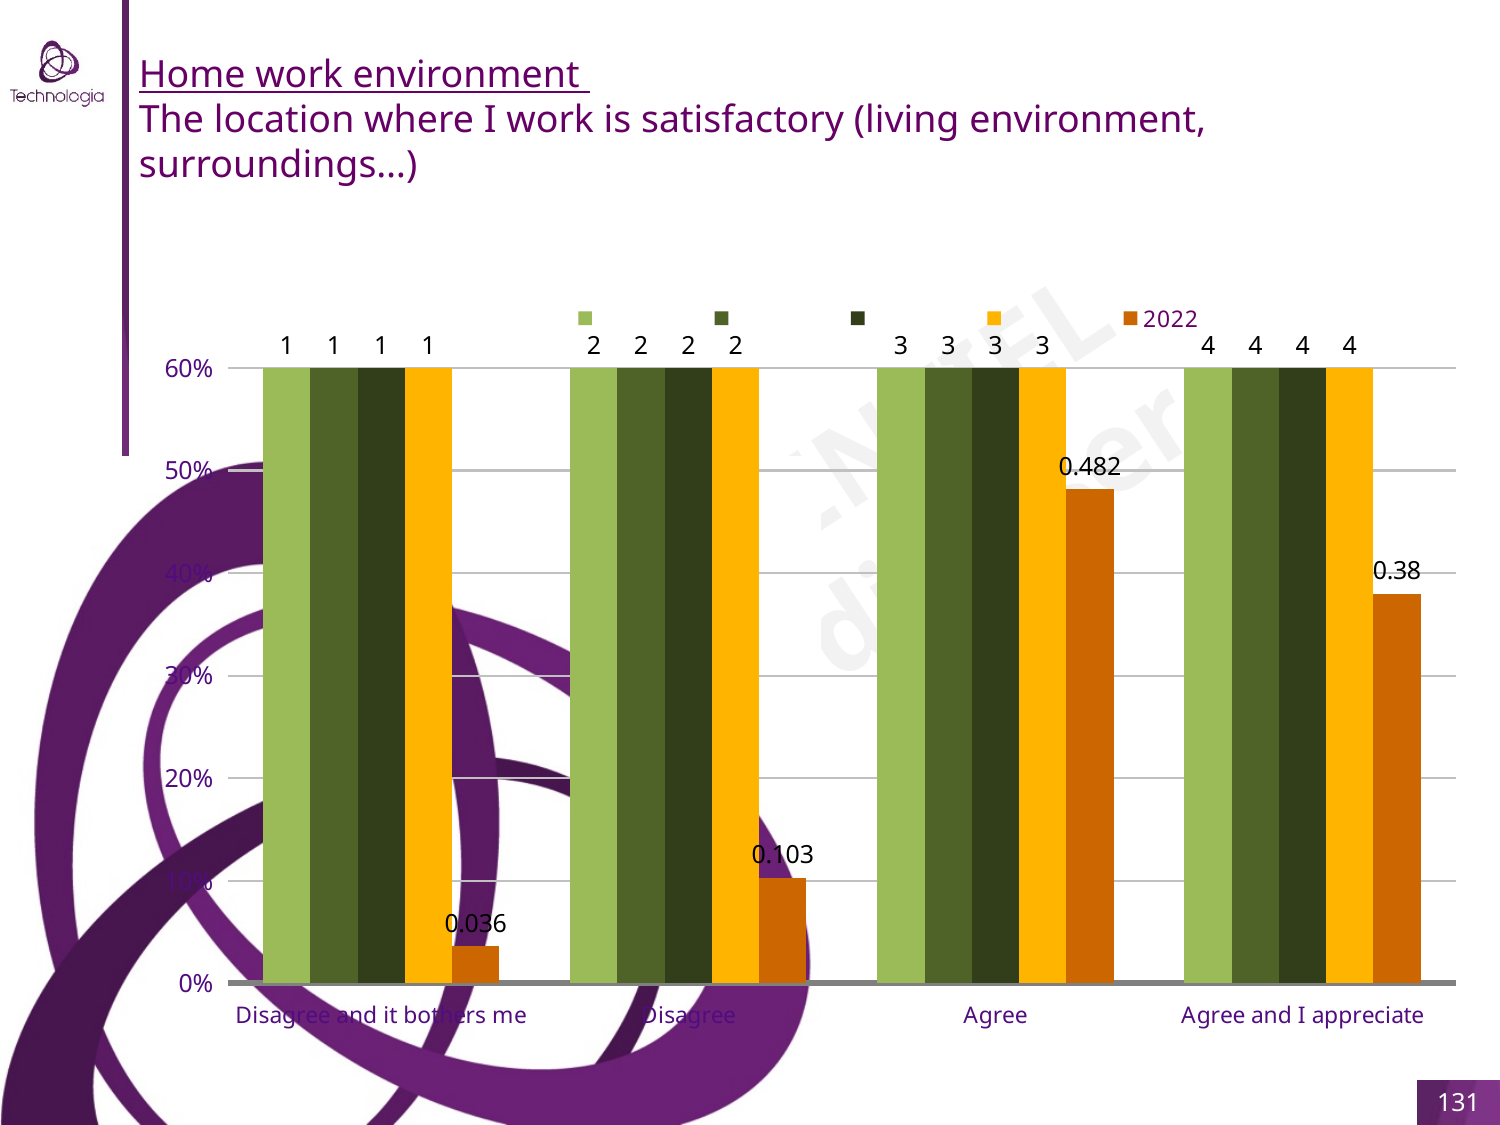

# Home work environment The location where I work is satisfactory (living environment, surroundings…)
[unsupported chart]